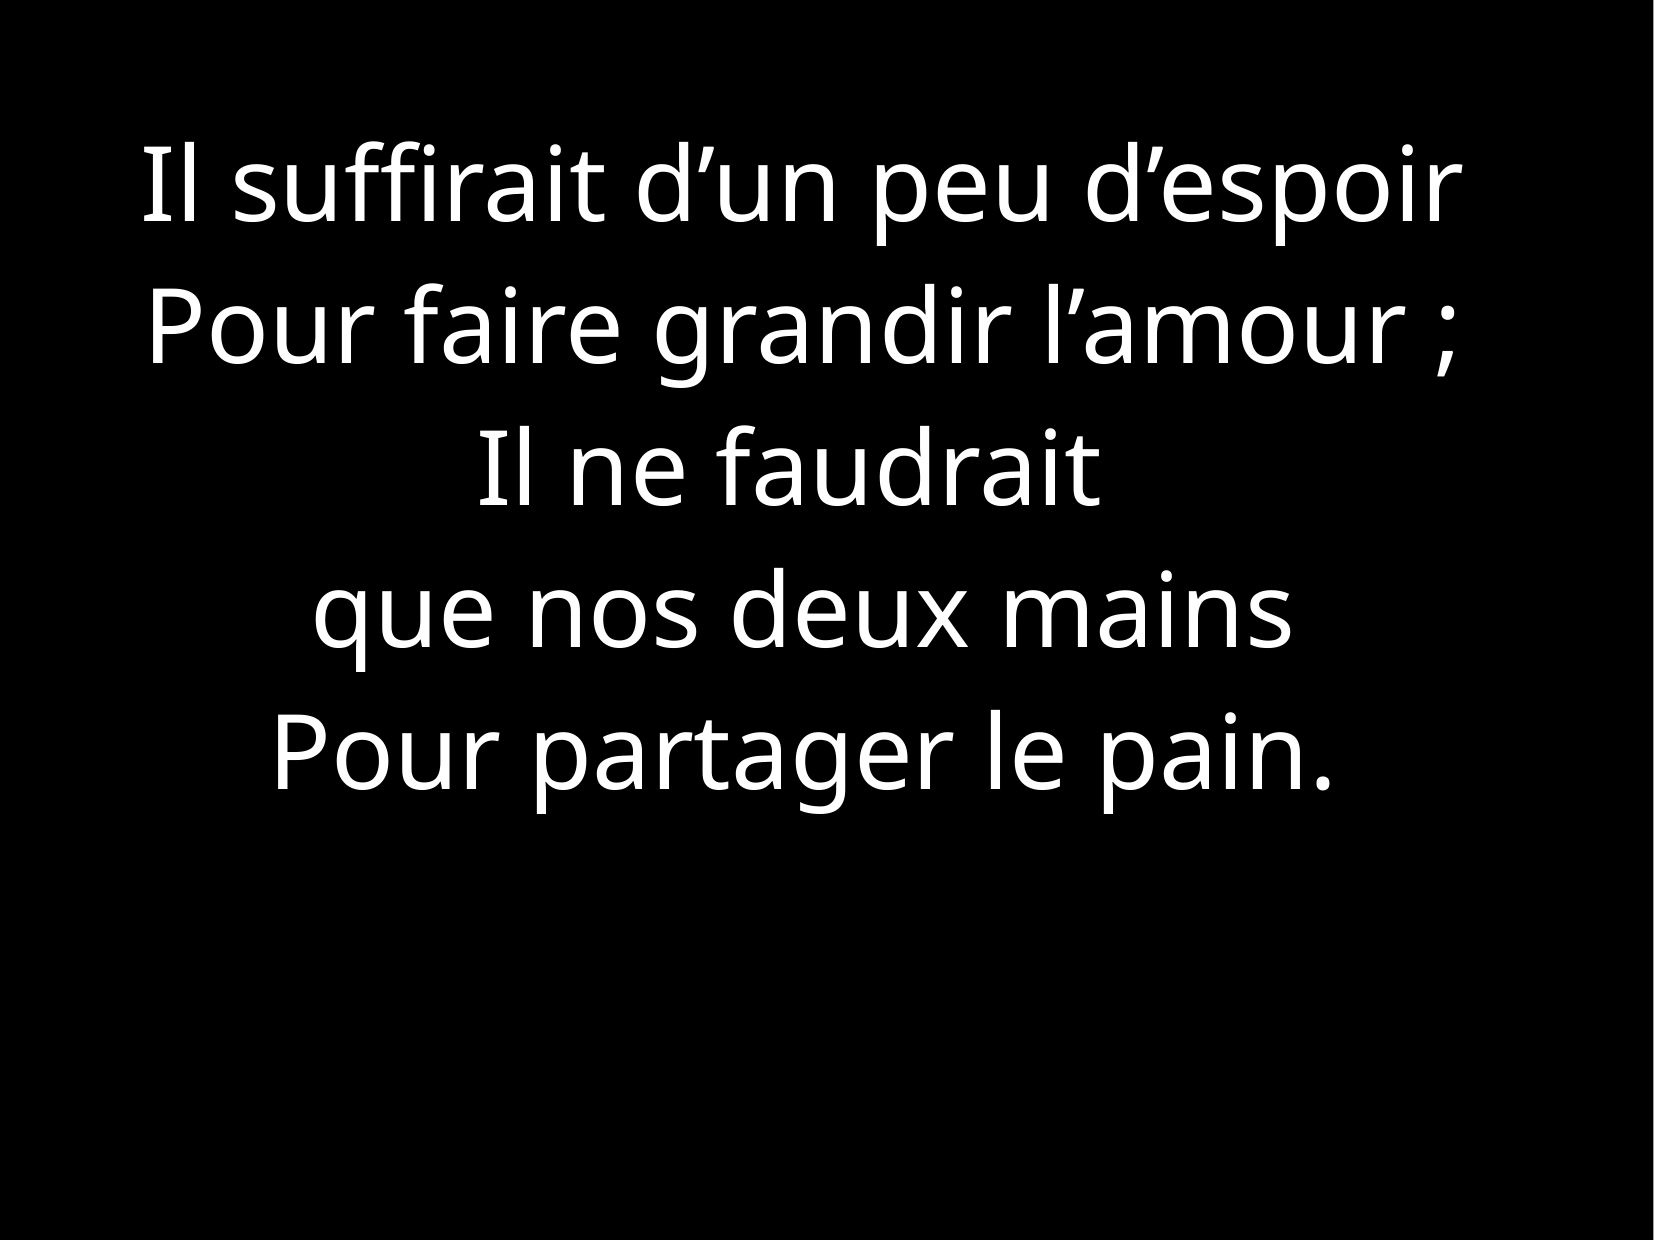

# Il suffirait d’un peu d’espoir
Pour faire grandir l’amour ;
Il ne faudrait
que nos deux mains
Pour partager le pain.